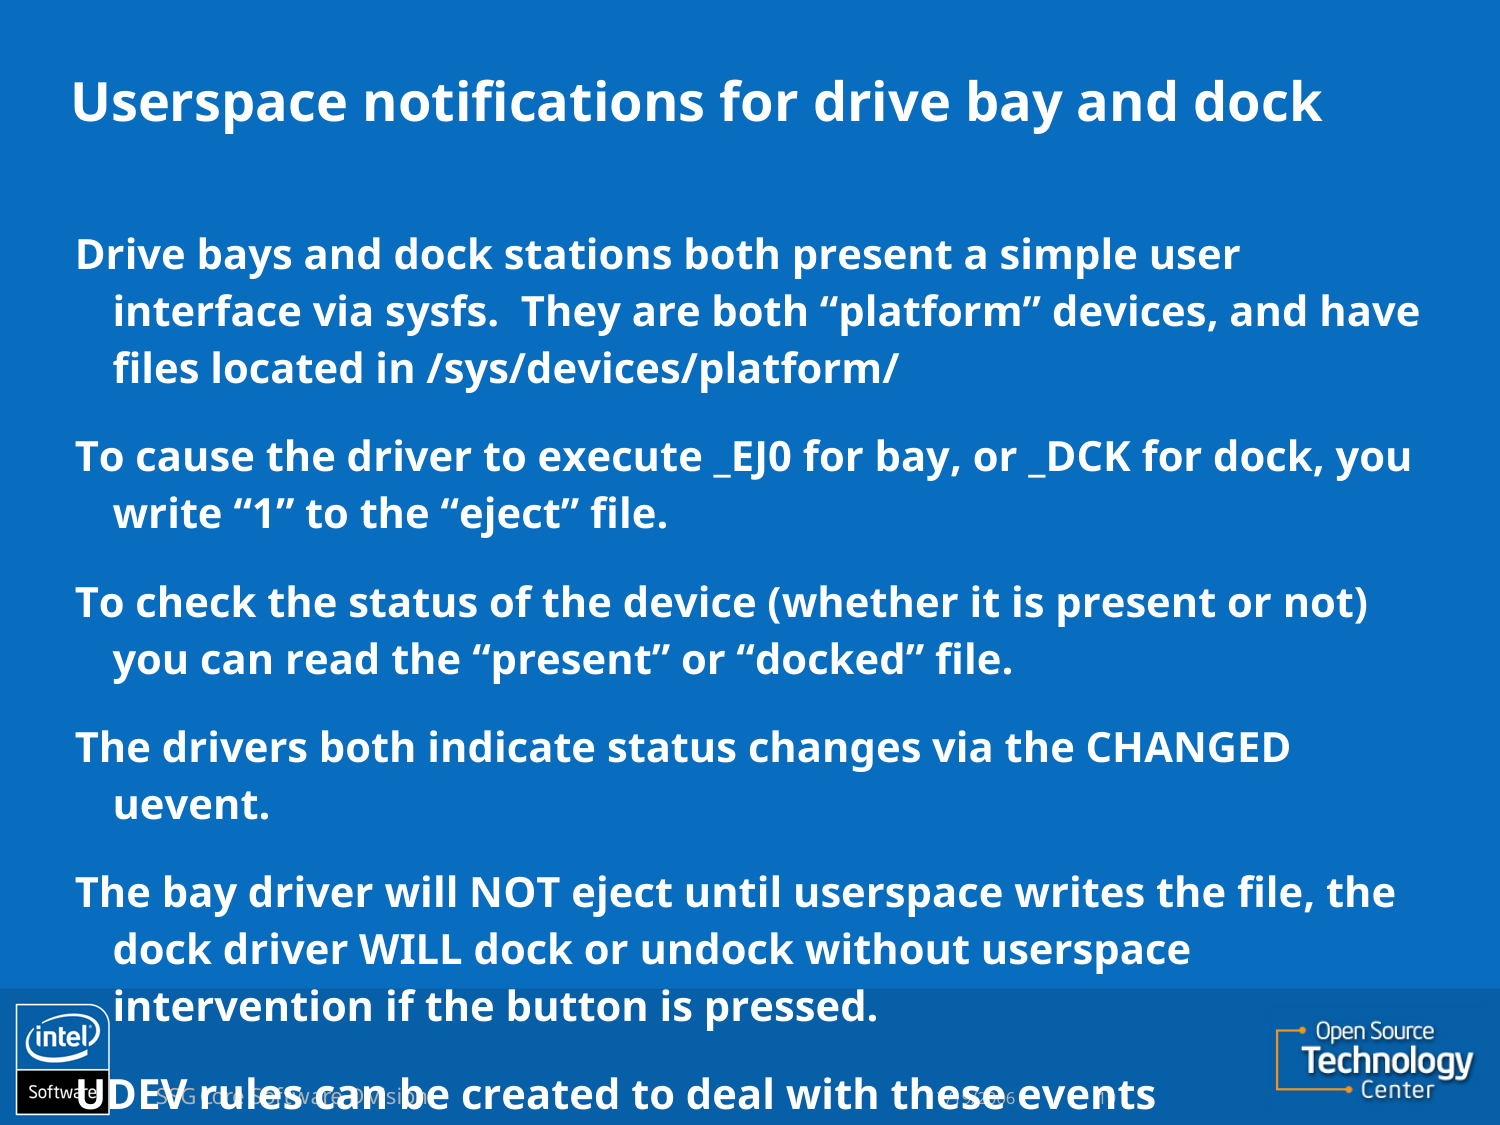

# Userspace notifications for drive bay and dock
Drive bays and dock stations both present a simple user interface via sysfs. They are both “platform” devices, and have files located in /sys/devices/platform/
To cause the driver to execute _EJ0 for bay, or _DCK for dock, you write “1” to the “eject” file.
To check the status of the device (whether it is present or not) you can read the “present” or “docked” file.
The drivers both indicate status changes via the CHANGED uevent.
The bay driver will NOT eject until userspace writes the file, the dock driver WILL dock or undock without userspace intervention if the button is pressed.
UDEV rules can be created to deal with these events